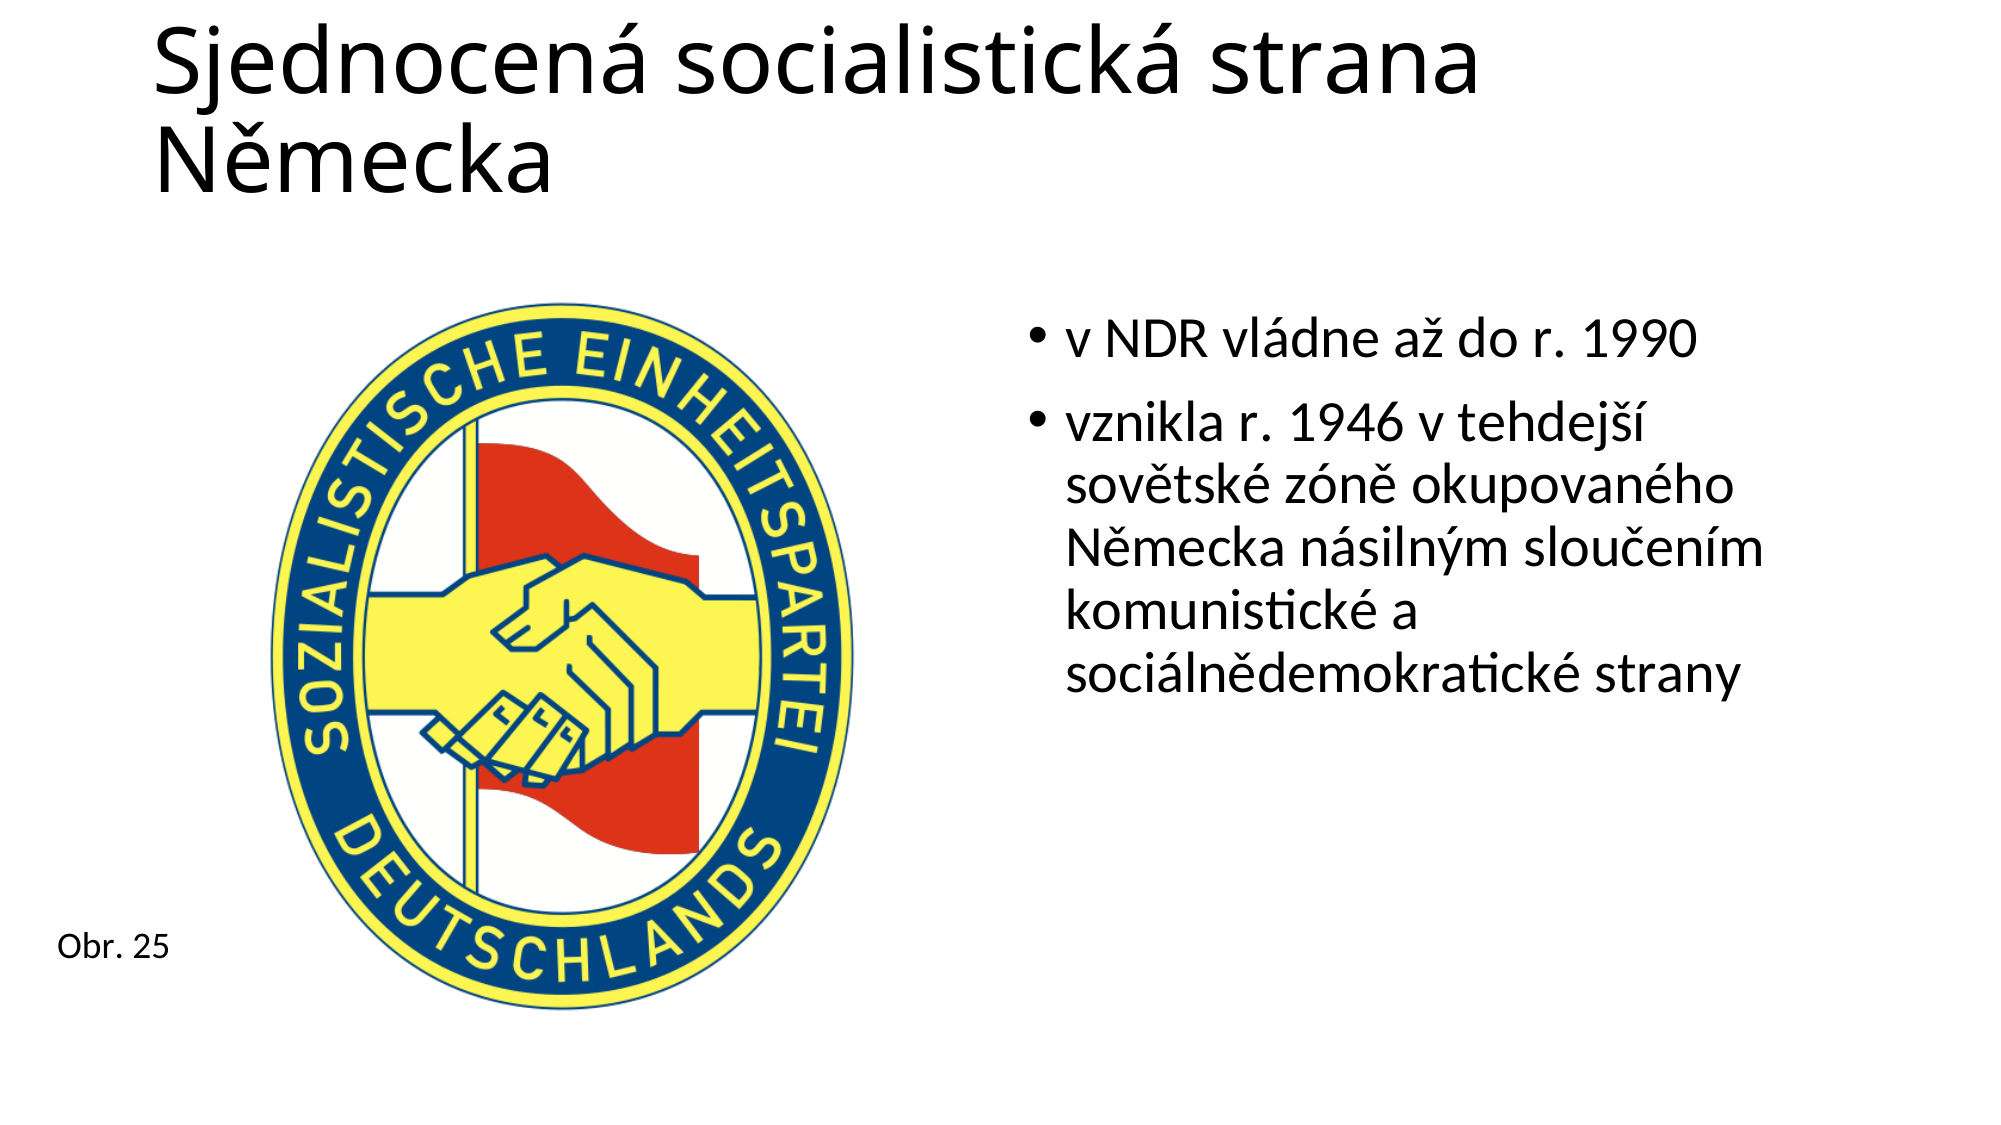

# Sjednocená socialistická strana Německa
v NDR vládne až do r. 1990
vznikla r. 1946 v tehdejší sovětské zóně okupovaného Německa násilným sloučením komunistické a sociálnědemokratické strany
Obr. 25